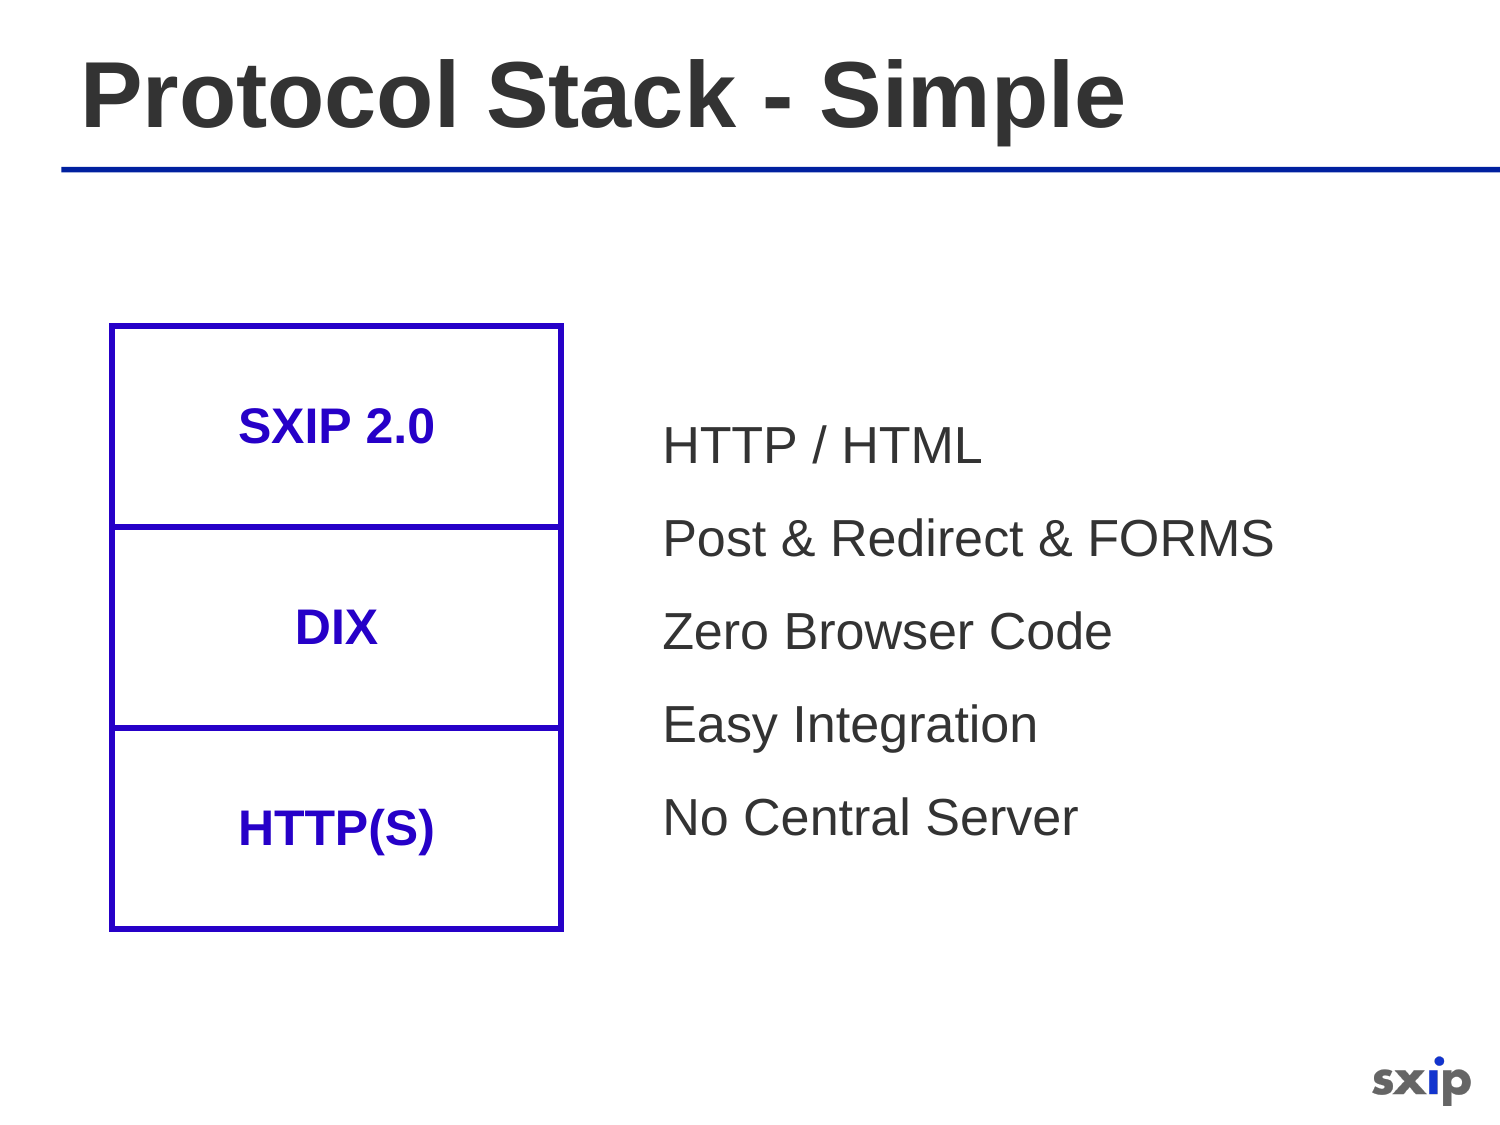

# Protocol Stack - Simple
HTTP / HTML
Post & Redirect & FORMS
Zero Browser Code
Easy Integration
No Central Server
SXIP 2.0
DIX
HTTP(S)